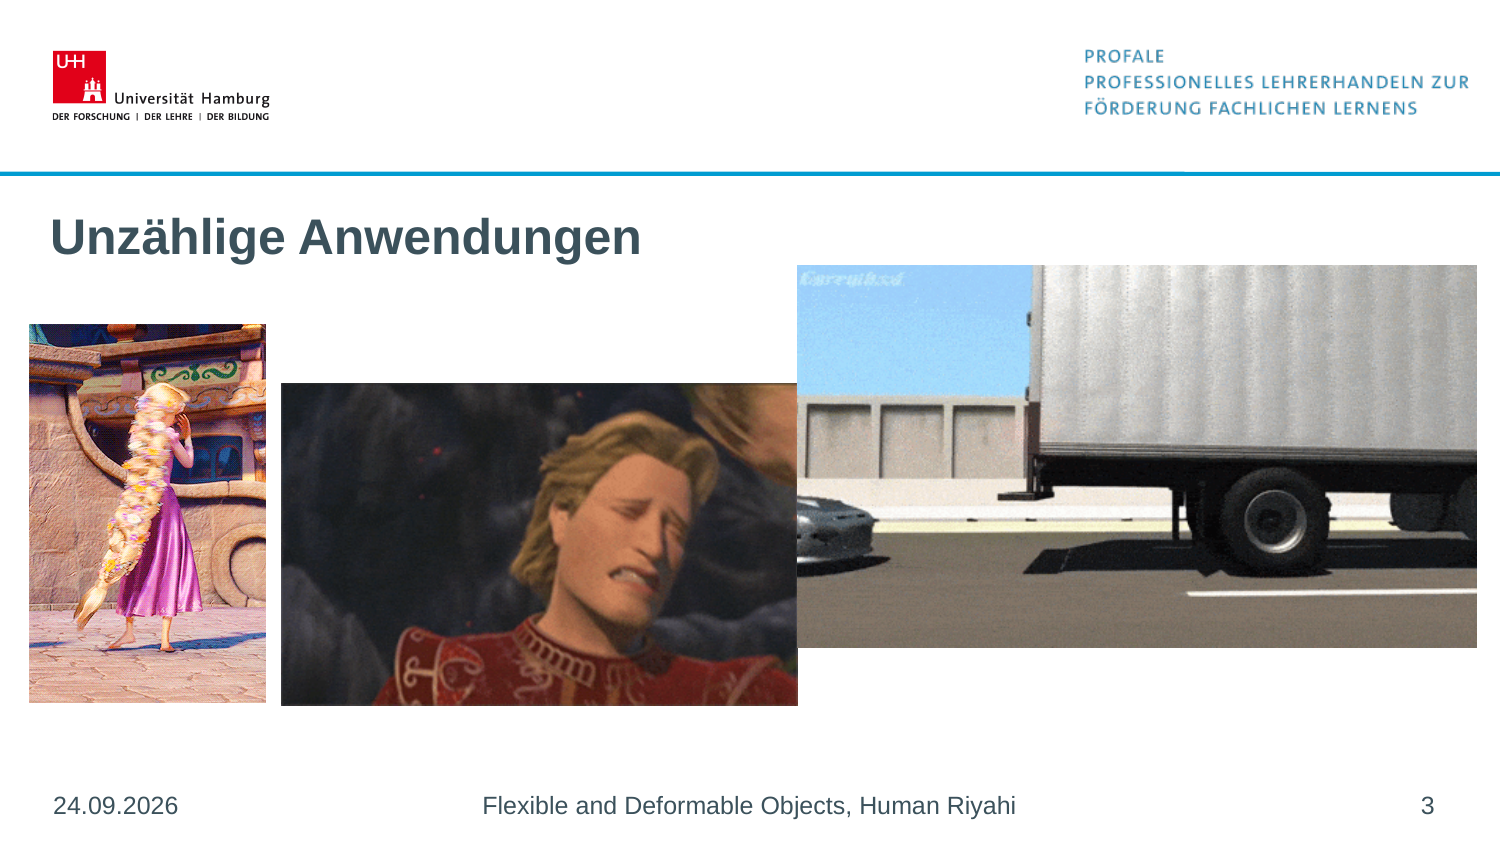

# Unzählige Anwendungen
Flexible and Deformable Objects, Human Riyahi